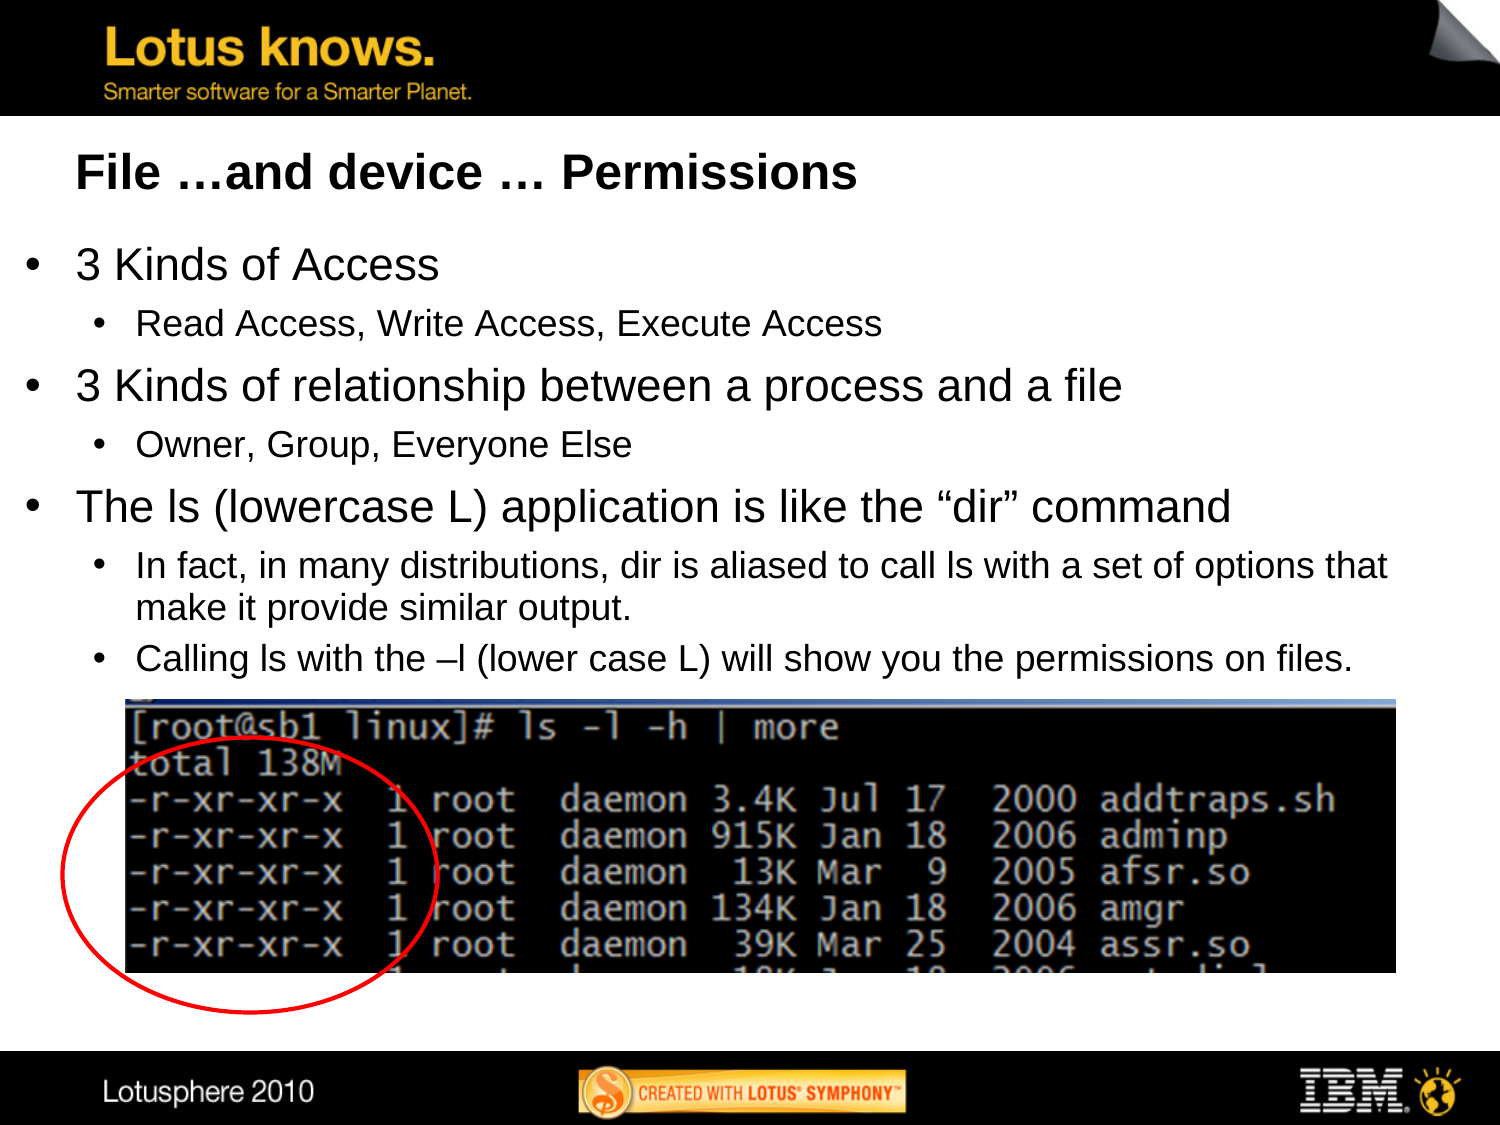

# File …and device … Permissions
3 Kinds of Access
Read Access, Write Access, Execute Access
3 Kinds of relationship between a process and a file
Owner, Group, Everyone Else
The ls (lowercase L) application is like the “dir” command
In fact, in many distributions, dir is aliased to call ls with a set of options that make it provide similar output.
Calling ls with the –l (lower case L) will show you the permissions on files.